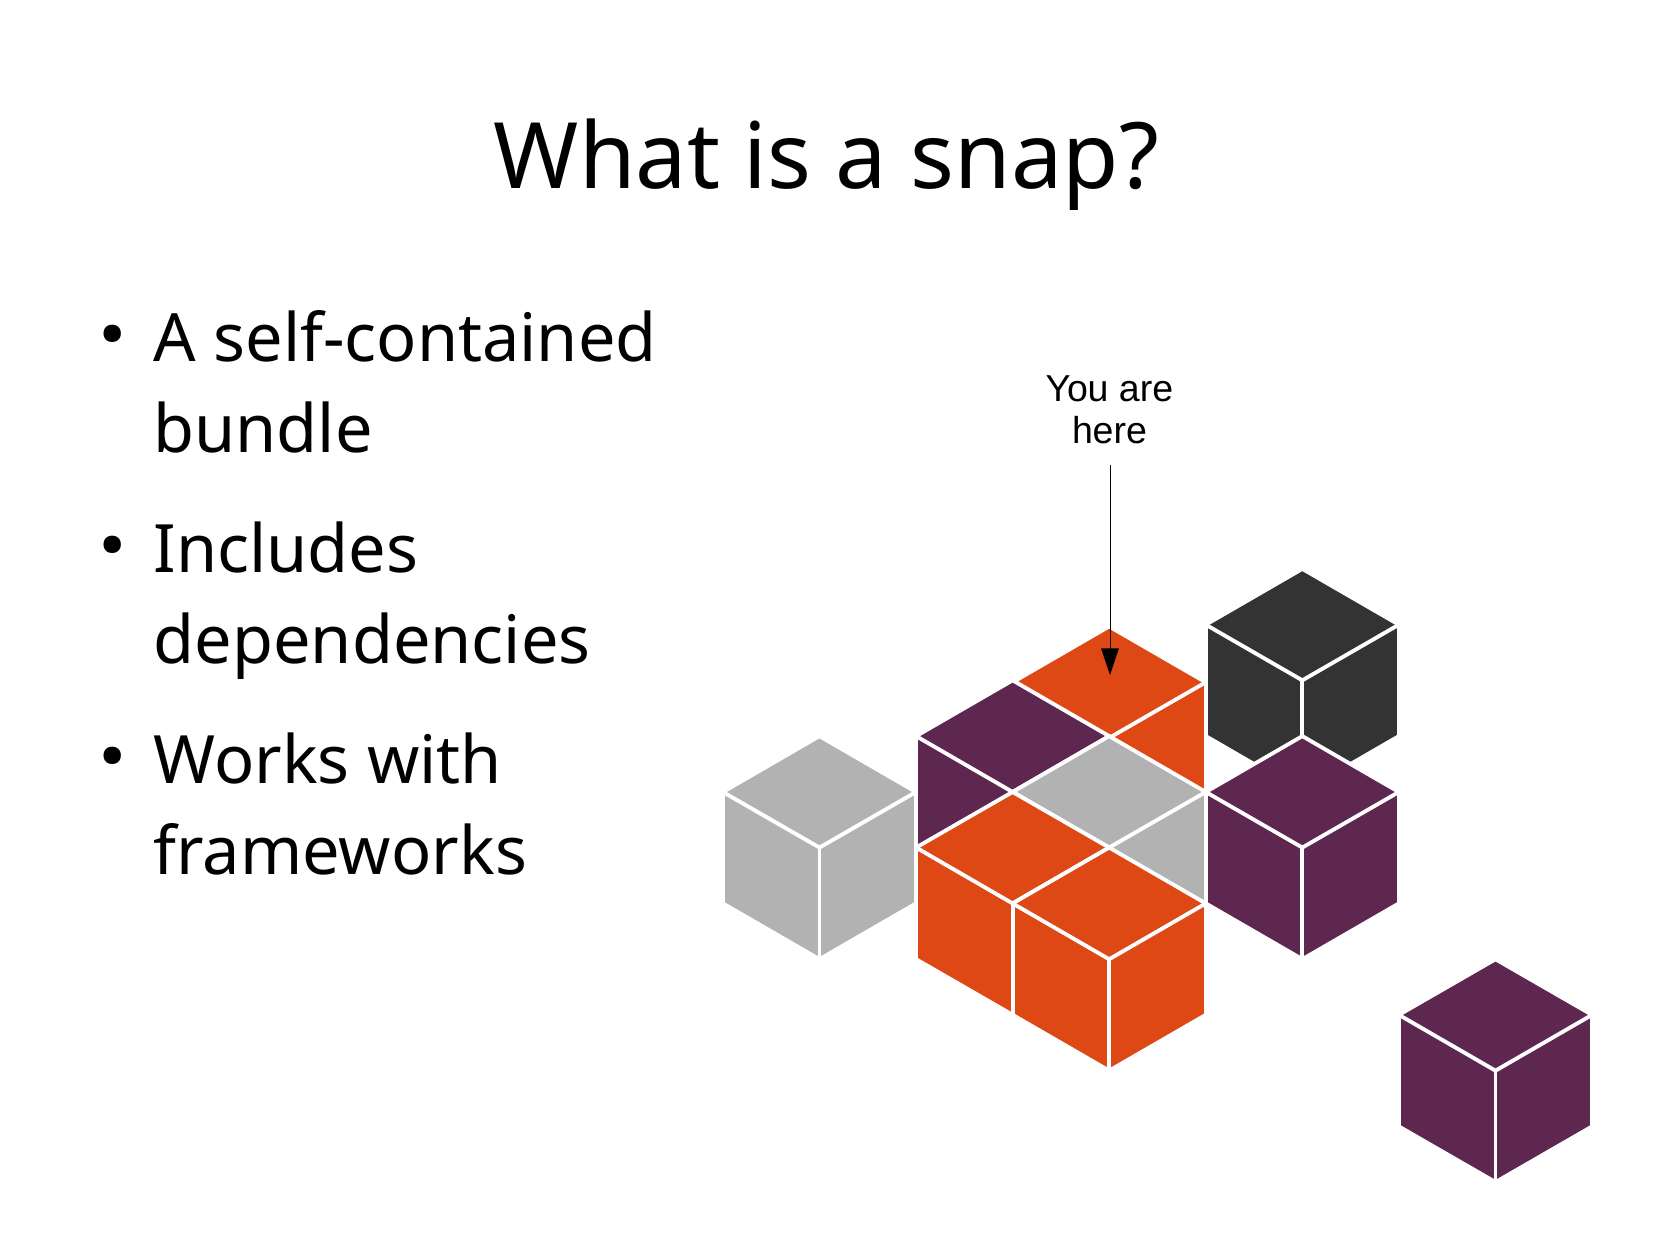

# What is a snap?
A self-contained bundle
Includes dependencies
Works with frameworks
You are here